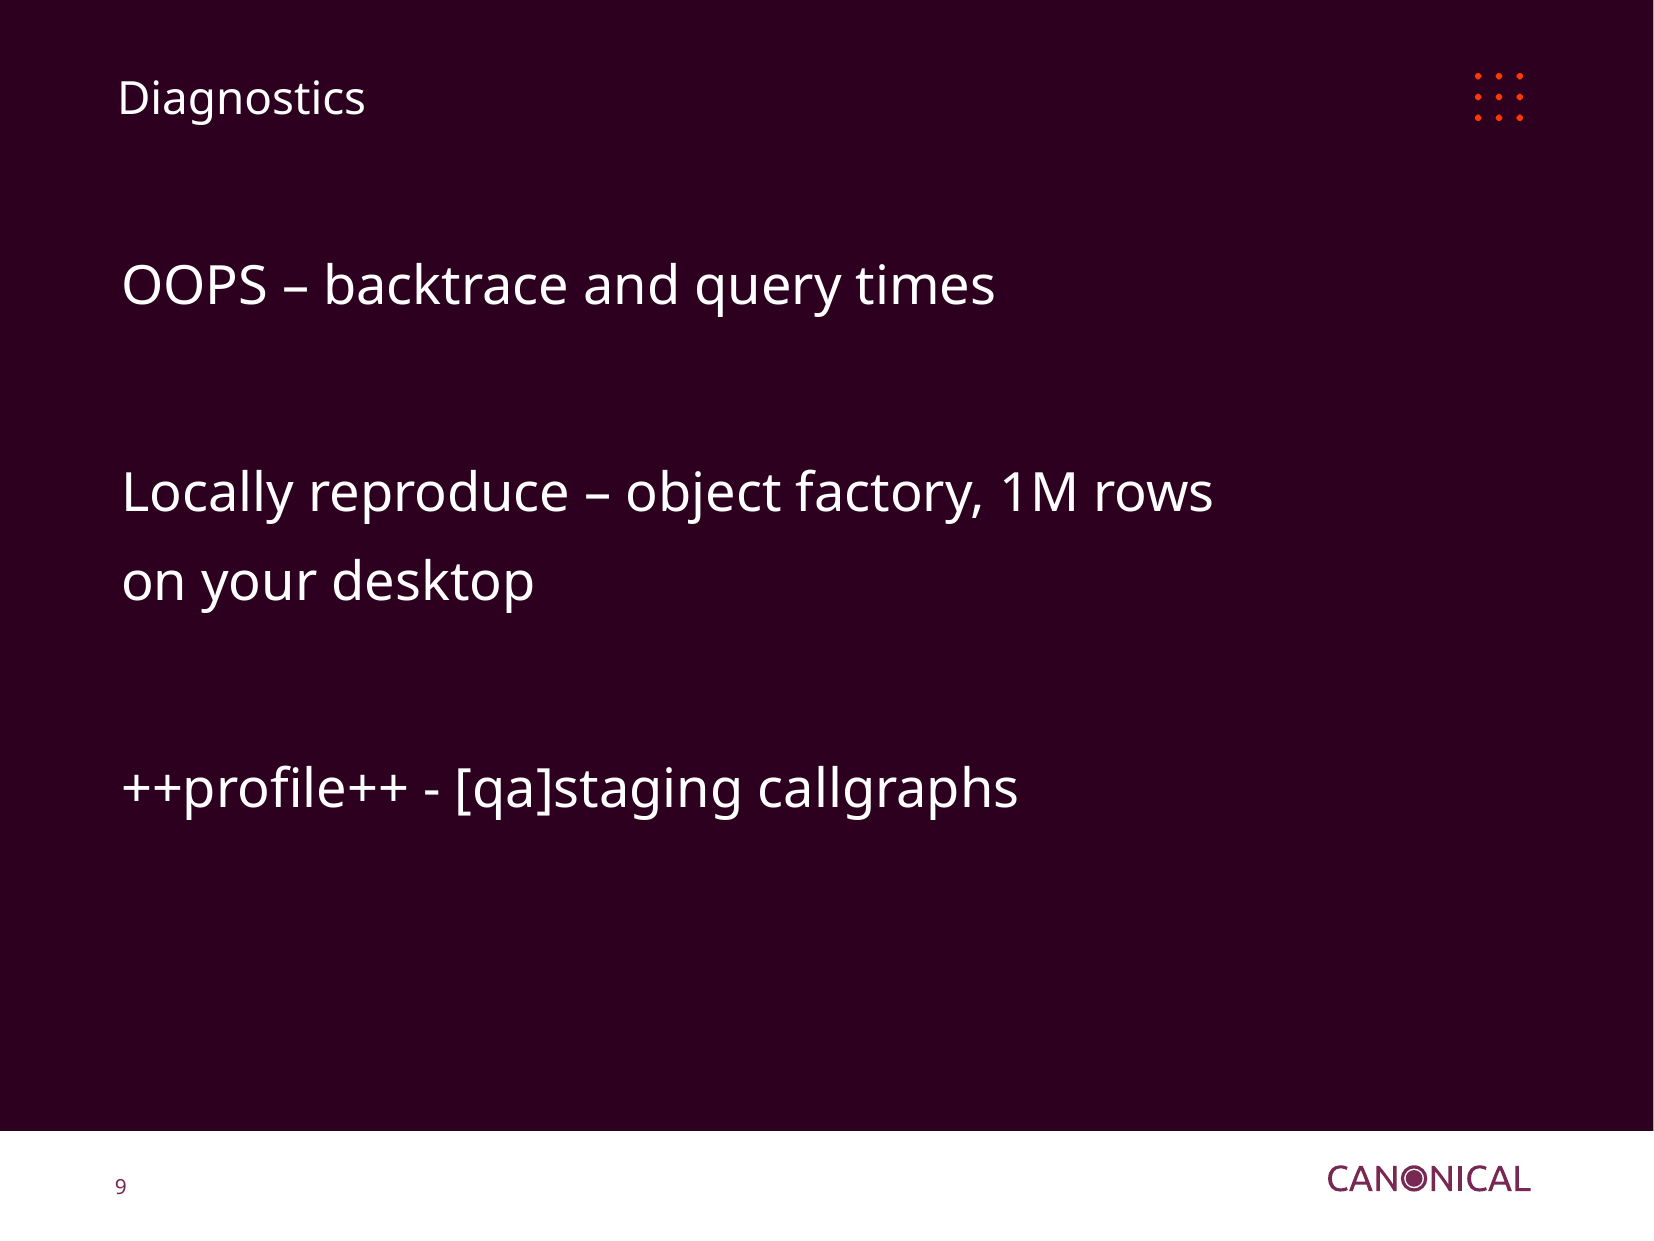

# Diagnostics
OOPS – backtrace and query times
Locally reproduce – object factory, 1M rows on your desktop
++profile++ - [qa]staging callgraphs